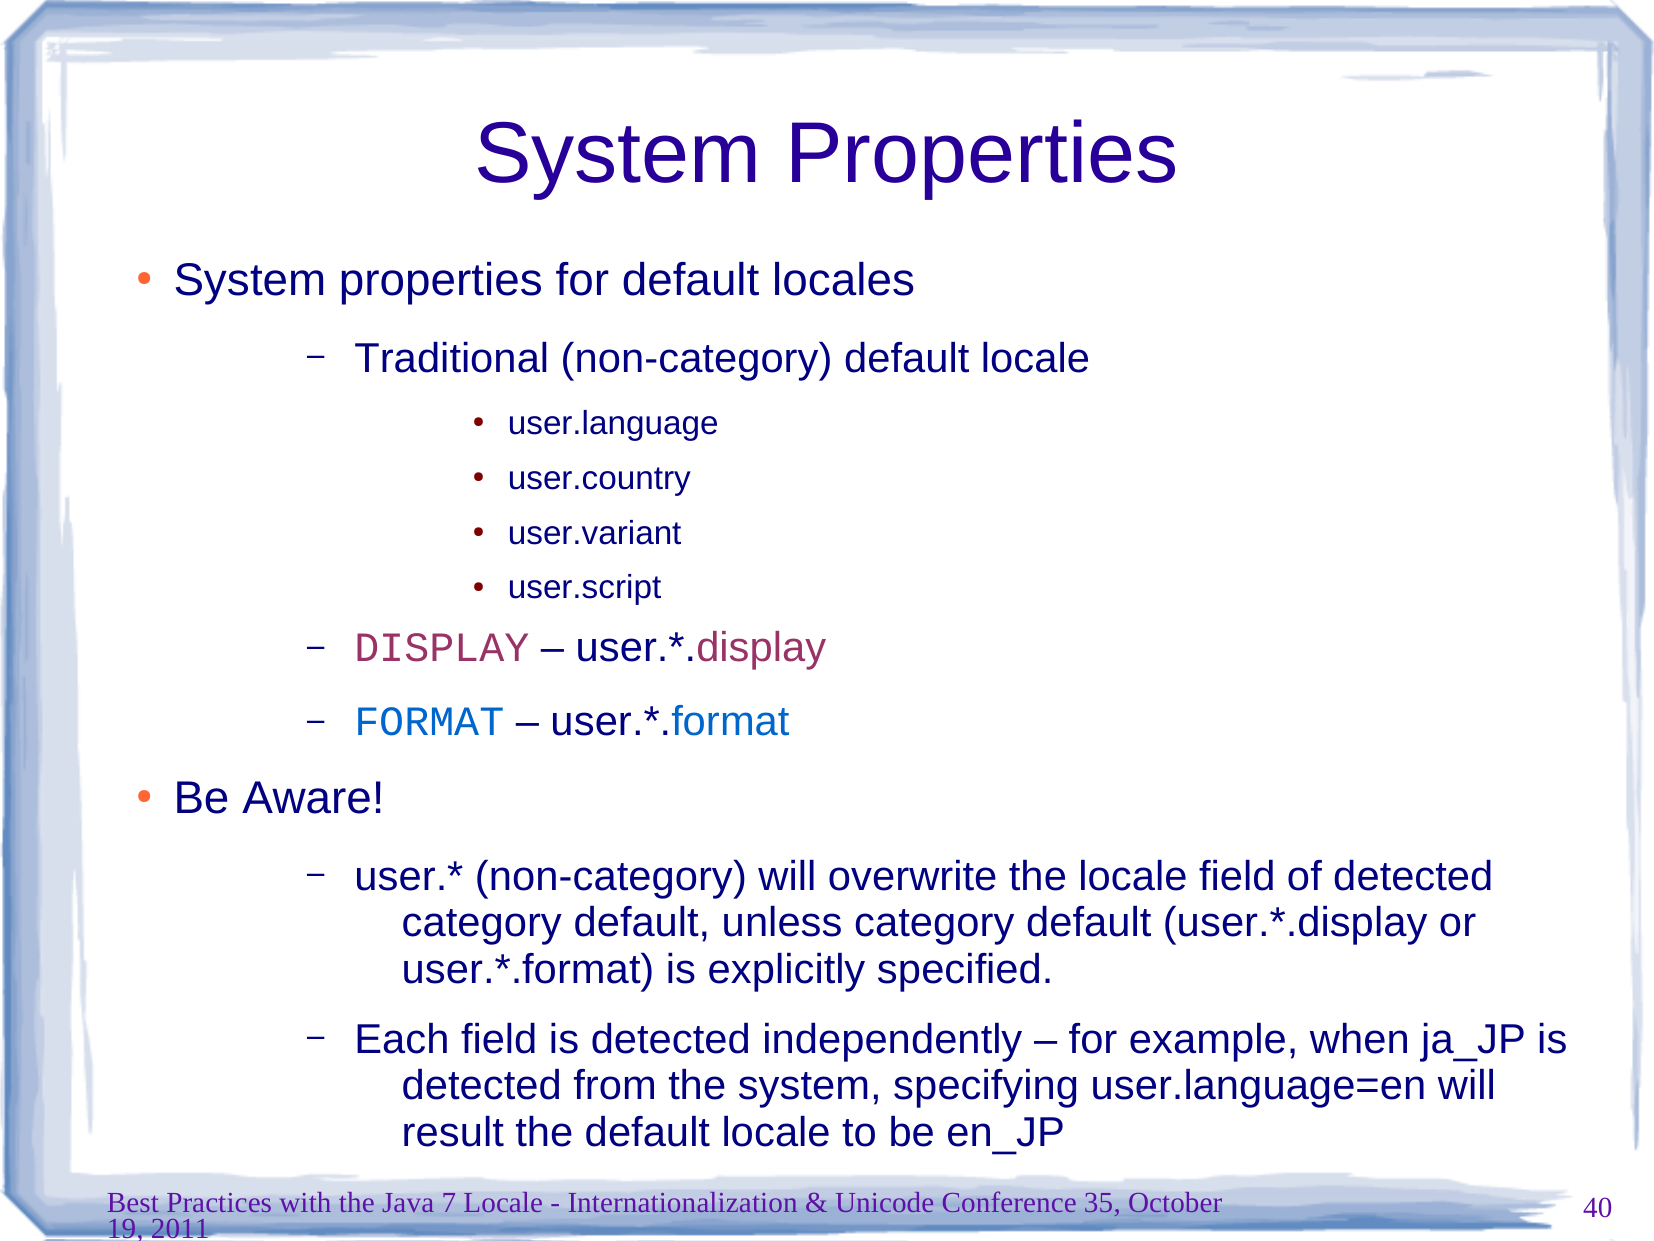

# System Properties
System properties for default locales
Traditional (non-category) default locale
user.language
user.country
user.variant
user.script
DISPLAY – user.*.display
FORMAT – user.*.format
Be Aware!
user.* (non-category) will overwrite the locale field of detected category default, unless category default (user.*.display or user.*.format) is explicitly specified.
Each field is detected independently – for example, when ja_JP is detected from the system, specifying user.language=en will result the default locale to be en_JP
Best Practices with the Java 7 Locale - Internationalization & Unicode Conference 35, October 19, 2011
40